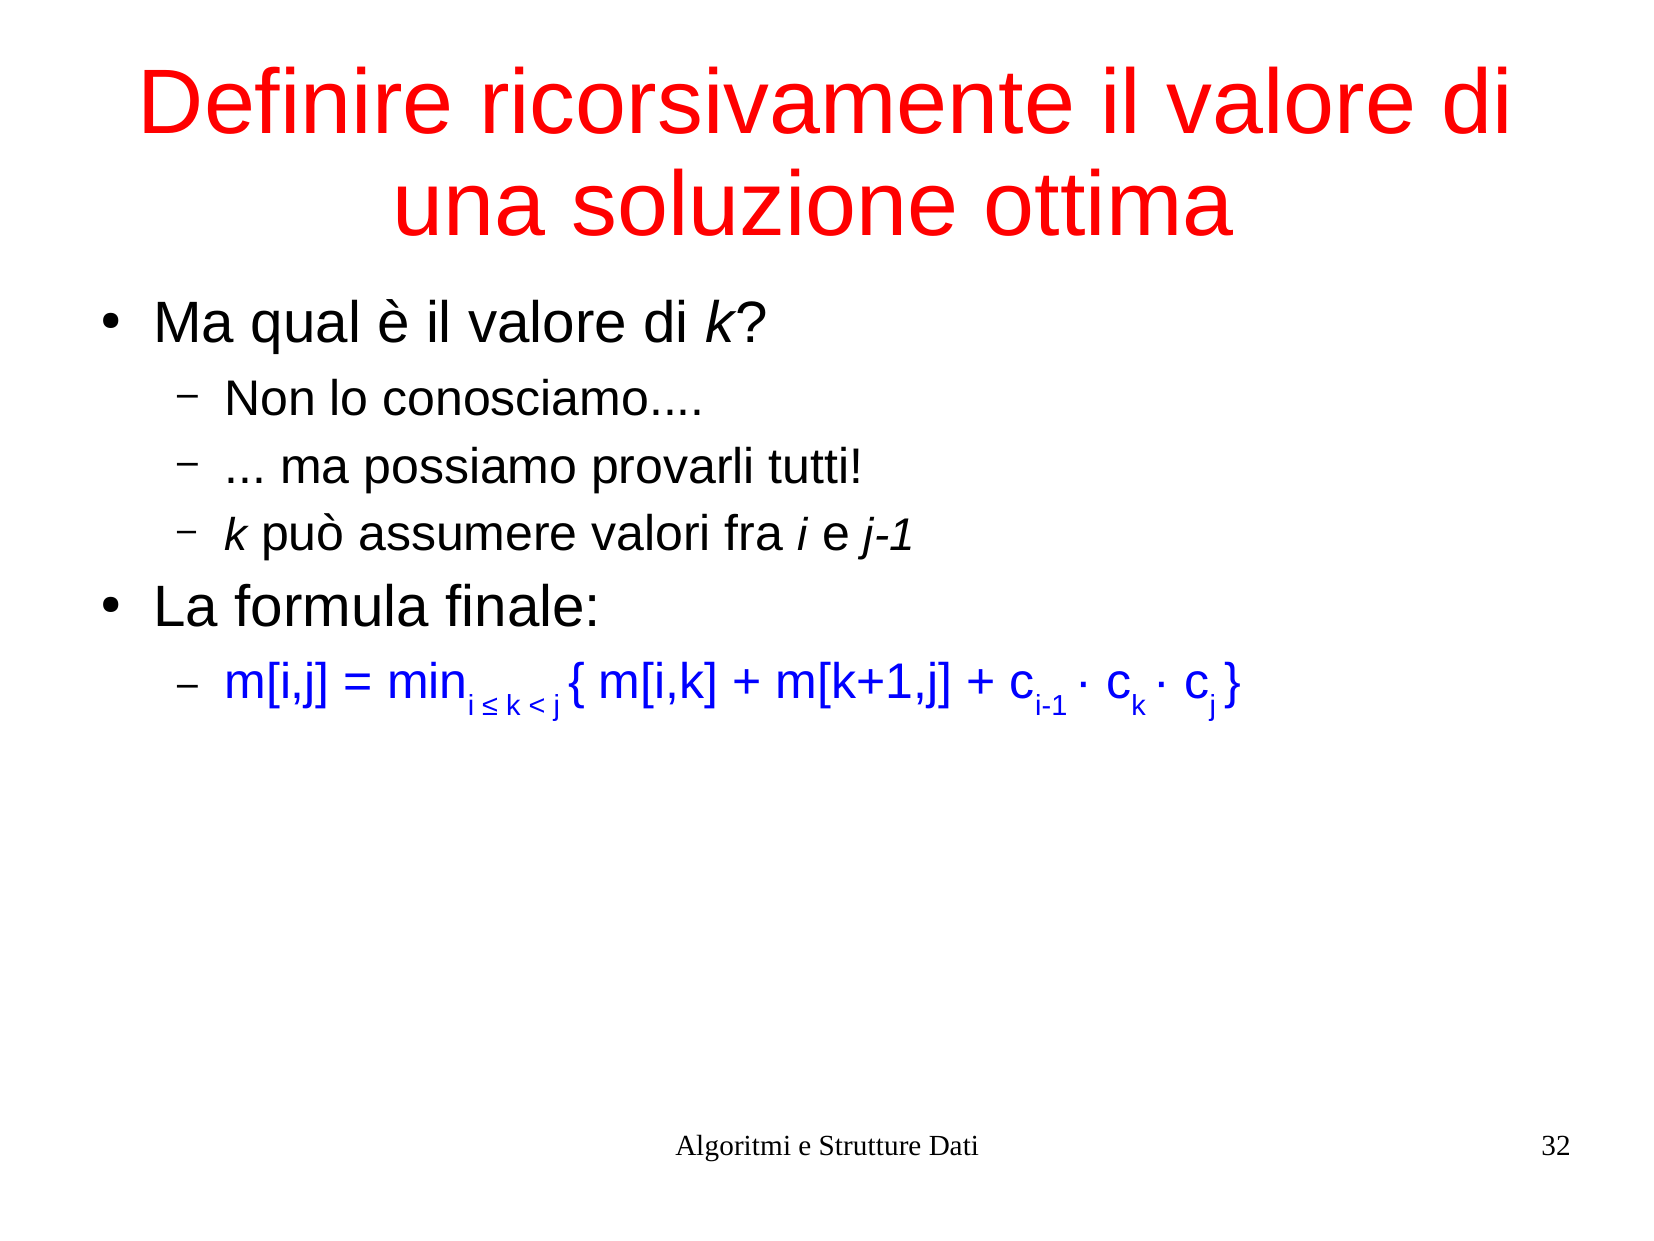

# Definire ricorsivamente il valore di una soluzione ottima
Ma qual è il valore di k?
Non lo conosciamo....
... ma possiamo provarli tutti!
k può assumere valori fra i e j-1
La formula finale:
m[i,j] = mini ≤ k < j { m[i,k] + m[k+1,j] + ci-1 · ck · cj }
Algoritmi e Strutture Dati
32